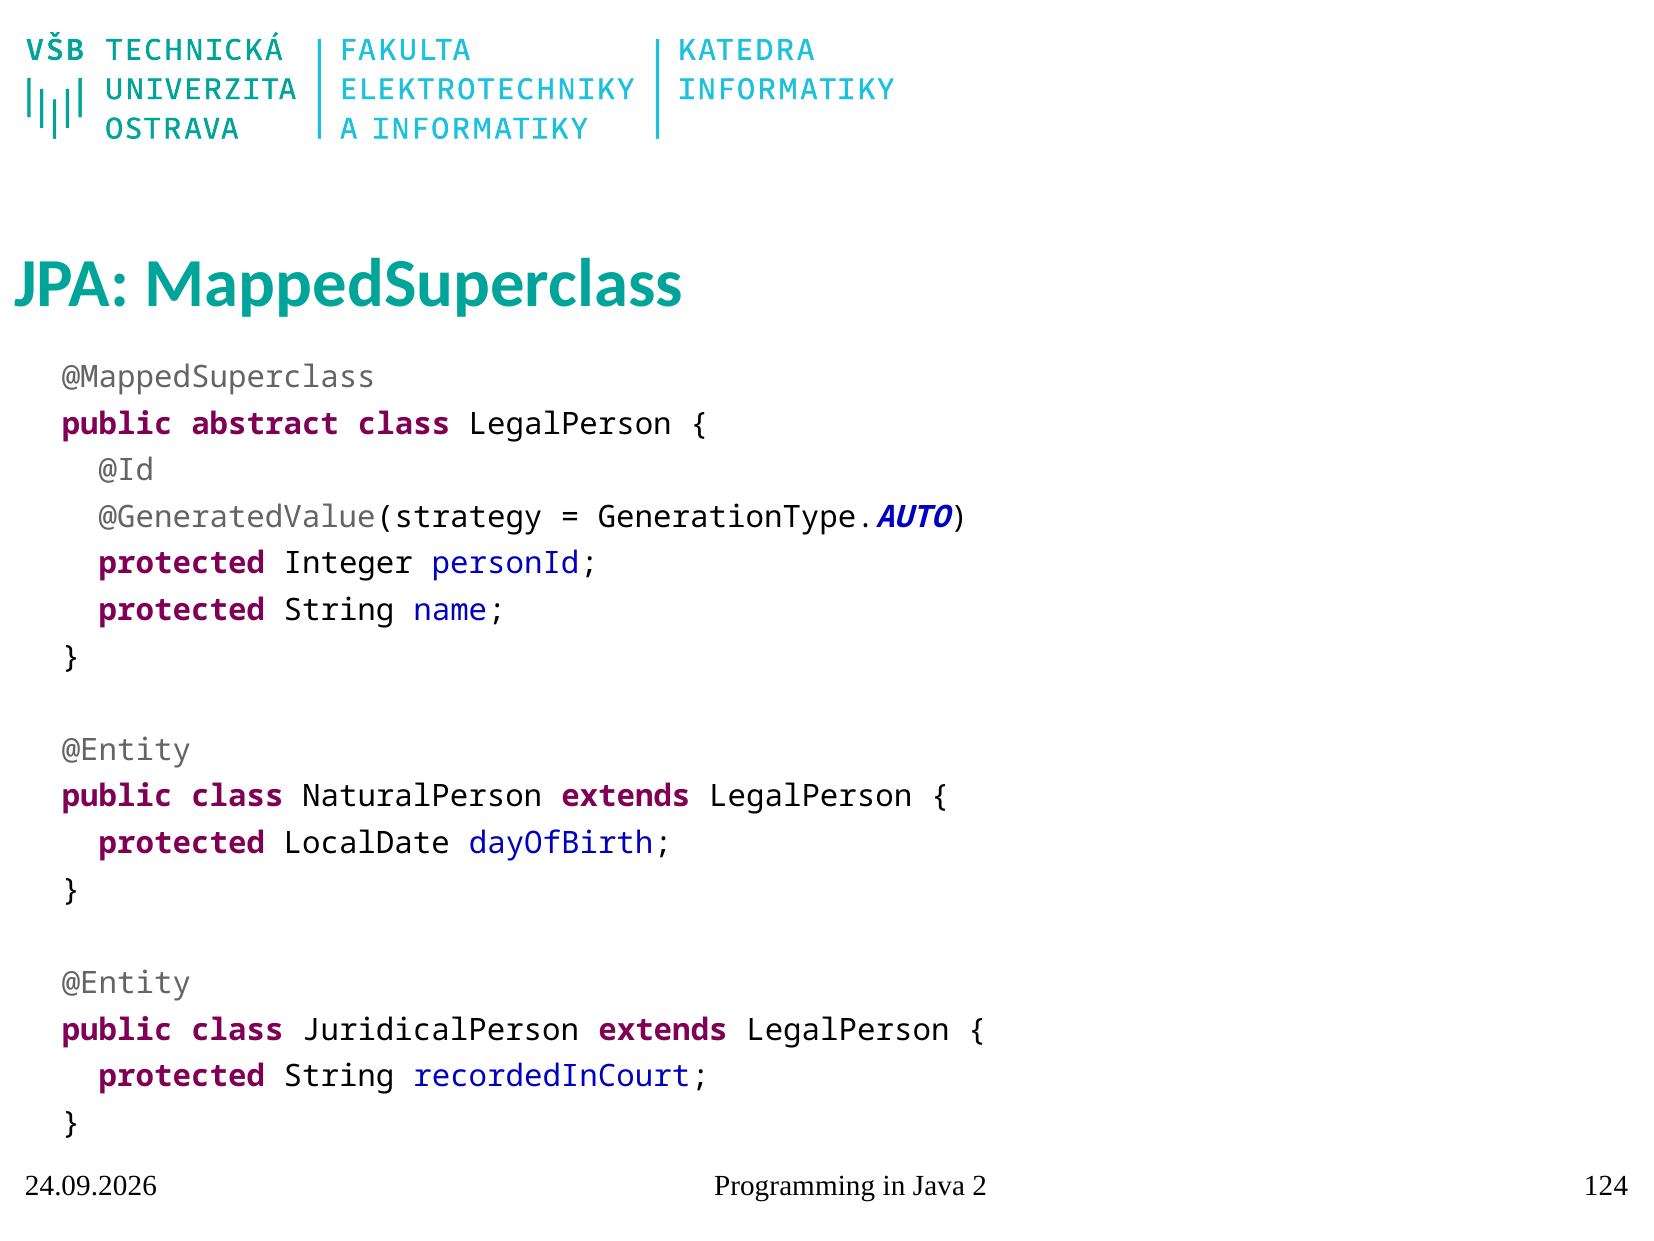

# JPA: MappedSuperclass
 @MappedSuperclass
 public abstract class LegalPerson {
 @Id
 @GeneratedValue(strategy = GenerationType.AUTO)
 protected Integer personId;
 protected String name;
 }
 @Entity
 public class NaturalPerson extends LegalPerson {
 protected LocalDate dayOfBirth;
 }
 @Entity
 public class JuridicalPerson extends LegalPerson {
 protected String recordedInCourt;
 }
Programming in Java 2
124